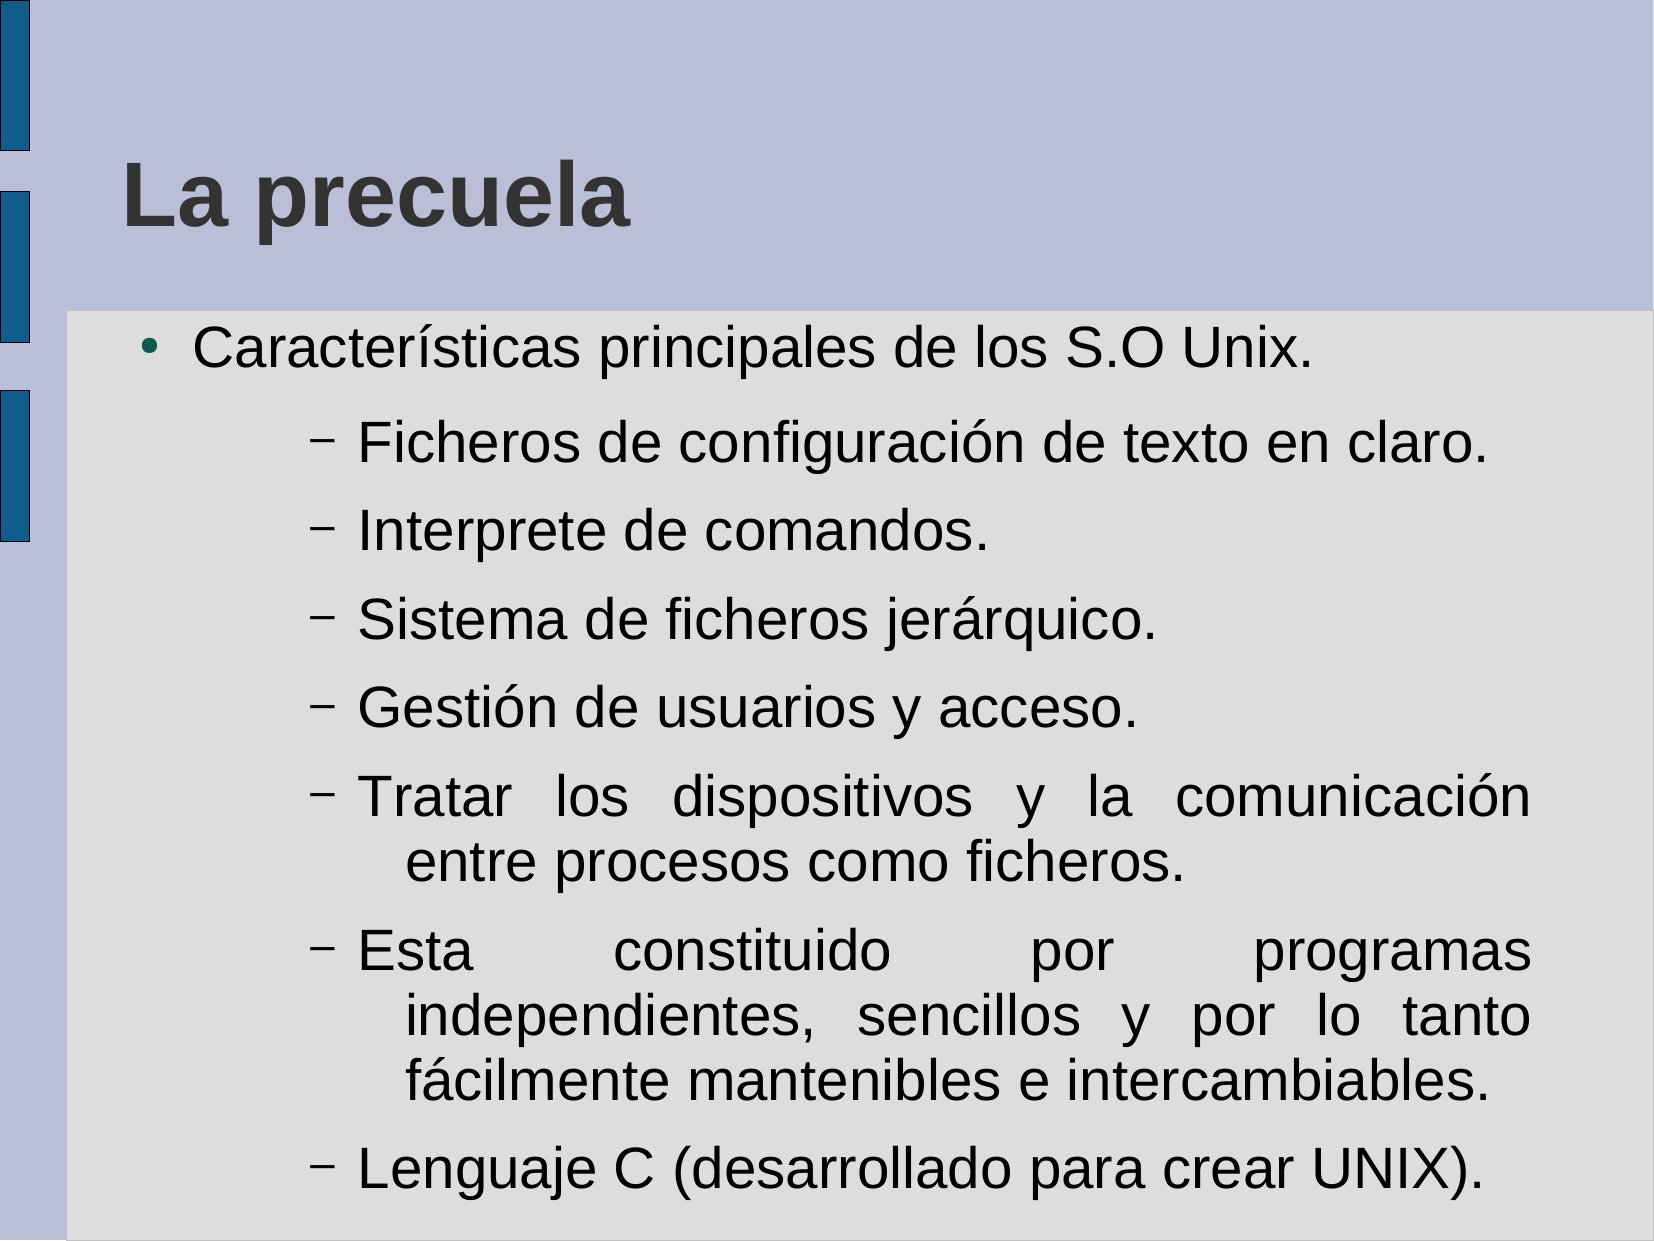

# La precuela
Características principales de los S.O Unix.
Ficheros de configuración de texto en claro.
Interprete de comandos.
Sistema de ficheros jerárquico.
Gestión de usuarios y acceso.
Tratar los dispositivos y la comunicación entre procesos como ficheros.
Esta constituido por programas independientes, sencillos y por lo tanto fácilmente mantenibles e intercambiables.
Lenguaje C (desarrollado para crear UNIX).